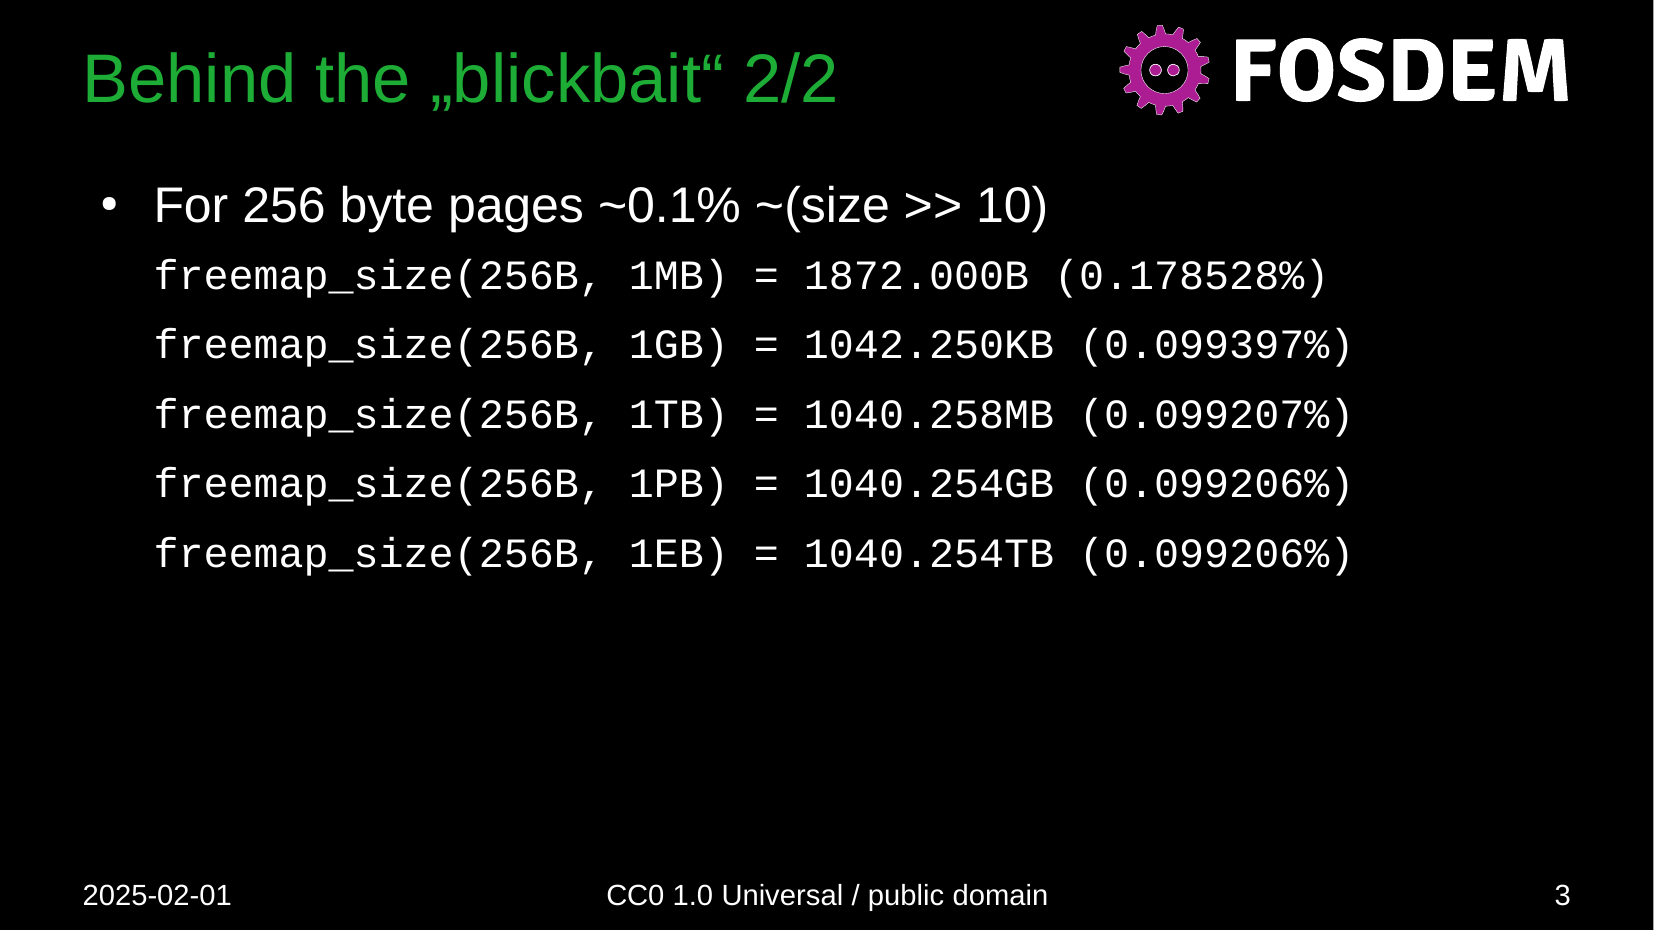

# Behind the „blickbait“ 2/2
For 256 byte pages ~0.1% ~(size >> 10)
freemap_size(256B, 1MB) = 1872.000B (0.178528%)
freemap_size(256B, 1GB) = 1042.250KB (0.099397%)
freemap_size(256B, 1TB) = 1040.258MB (0.099207%)
freemap_size(256B, 1PB) = 1040.254GB (0.099206%)
freemap_size(256B, 1EB) = 1040.254TB (0.099206%)
2025-02-01
CC0 1.0 Universal / public domain
3